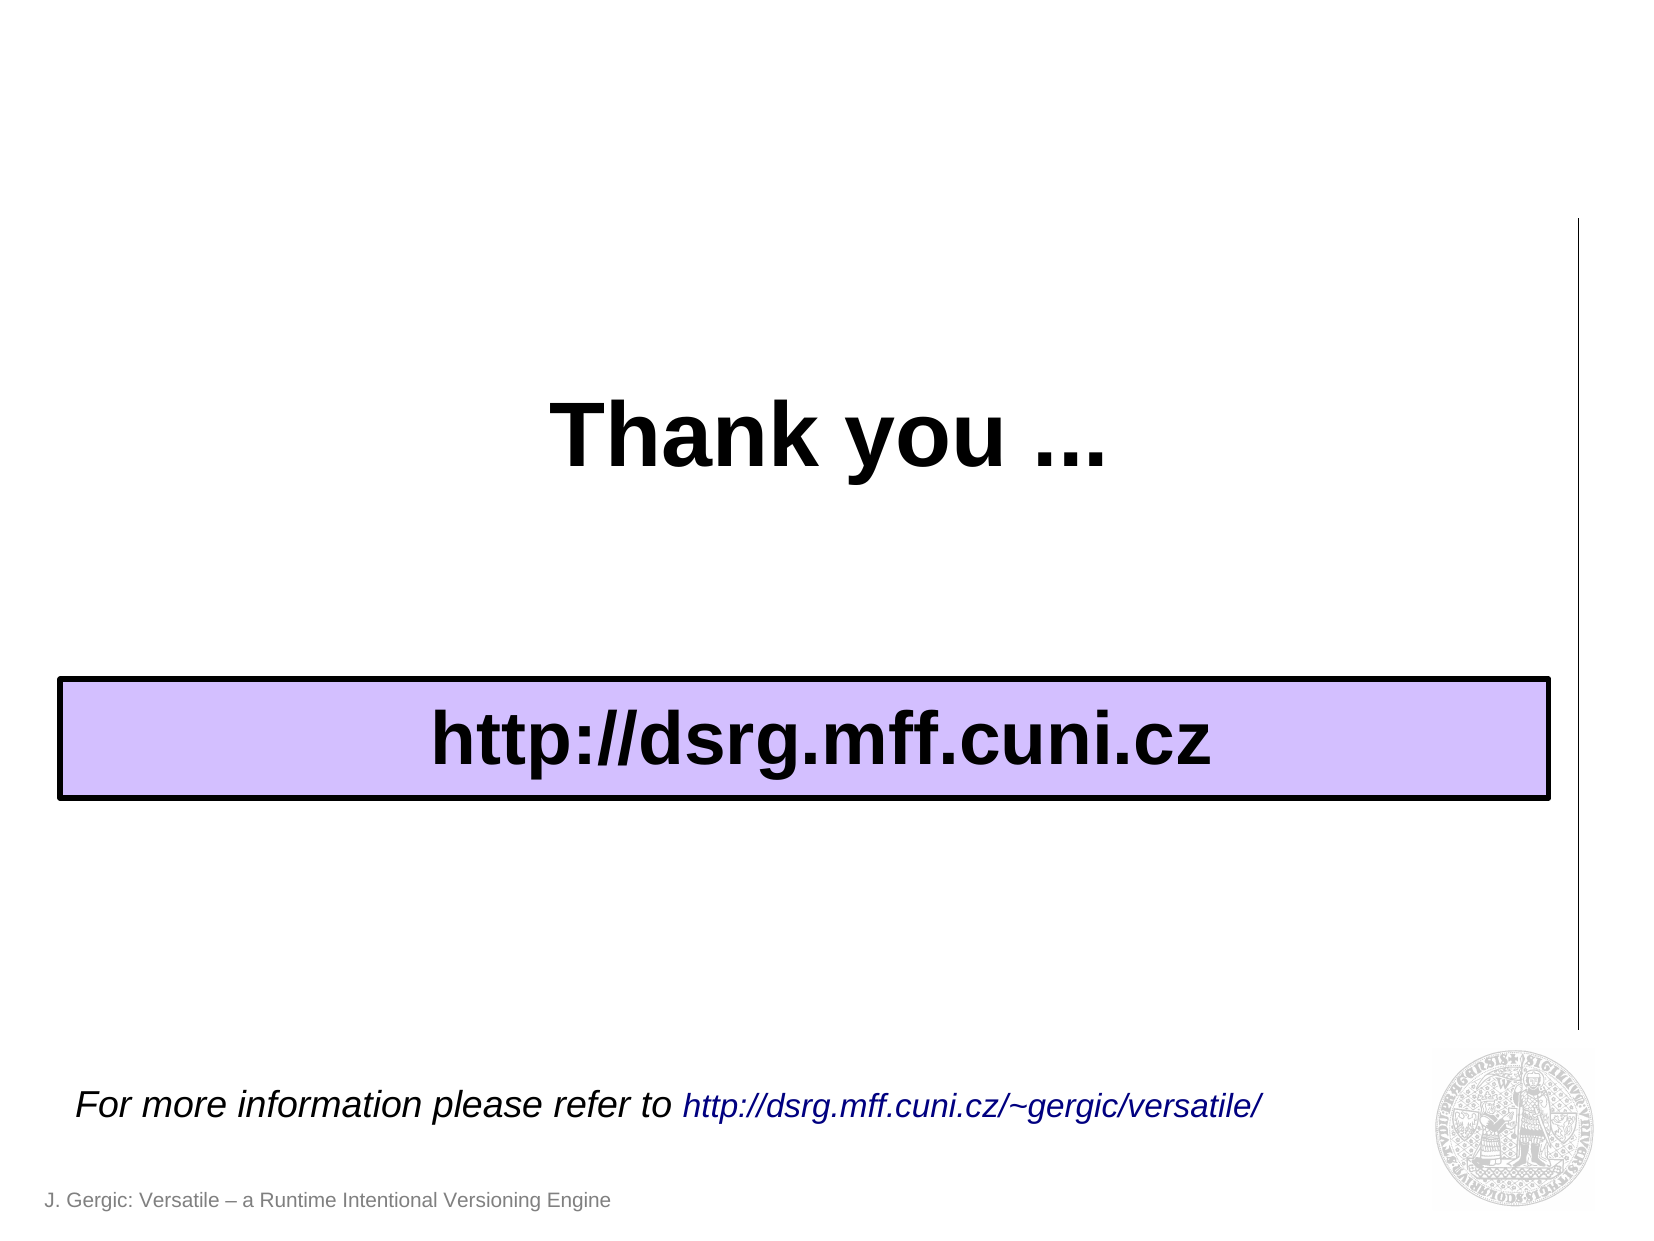

Thank you ...
# http://dsrg.mff.cuni.cz
For more information please refer to http://dsrg.mff.cuni.cz/~gergic/versatile/